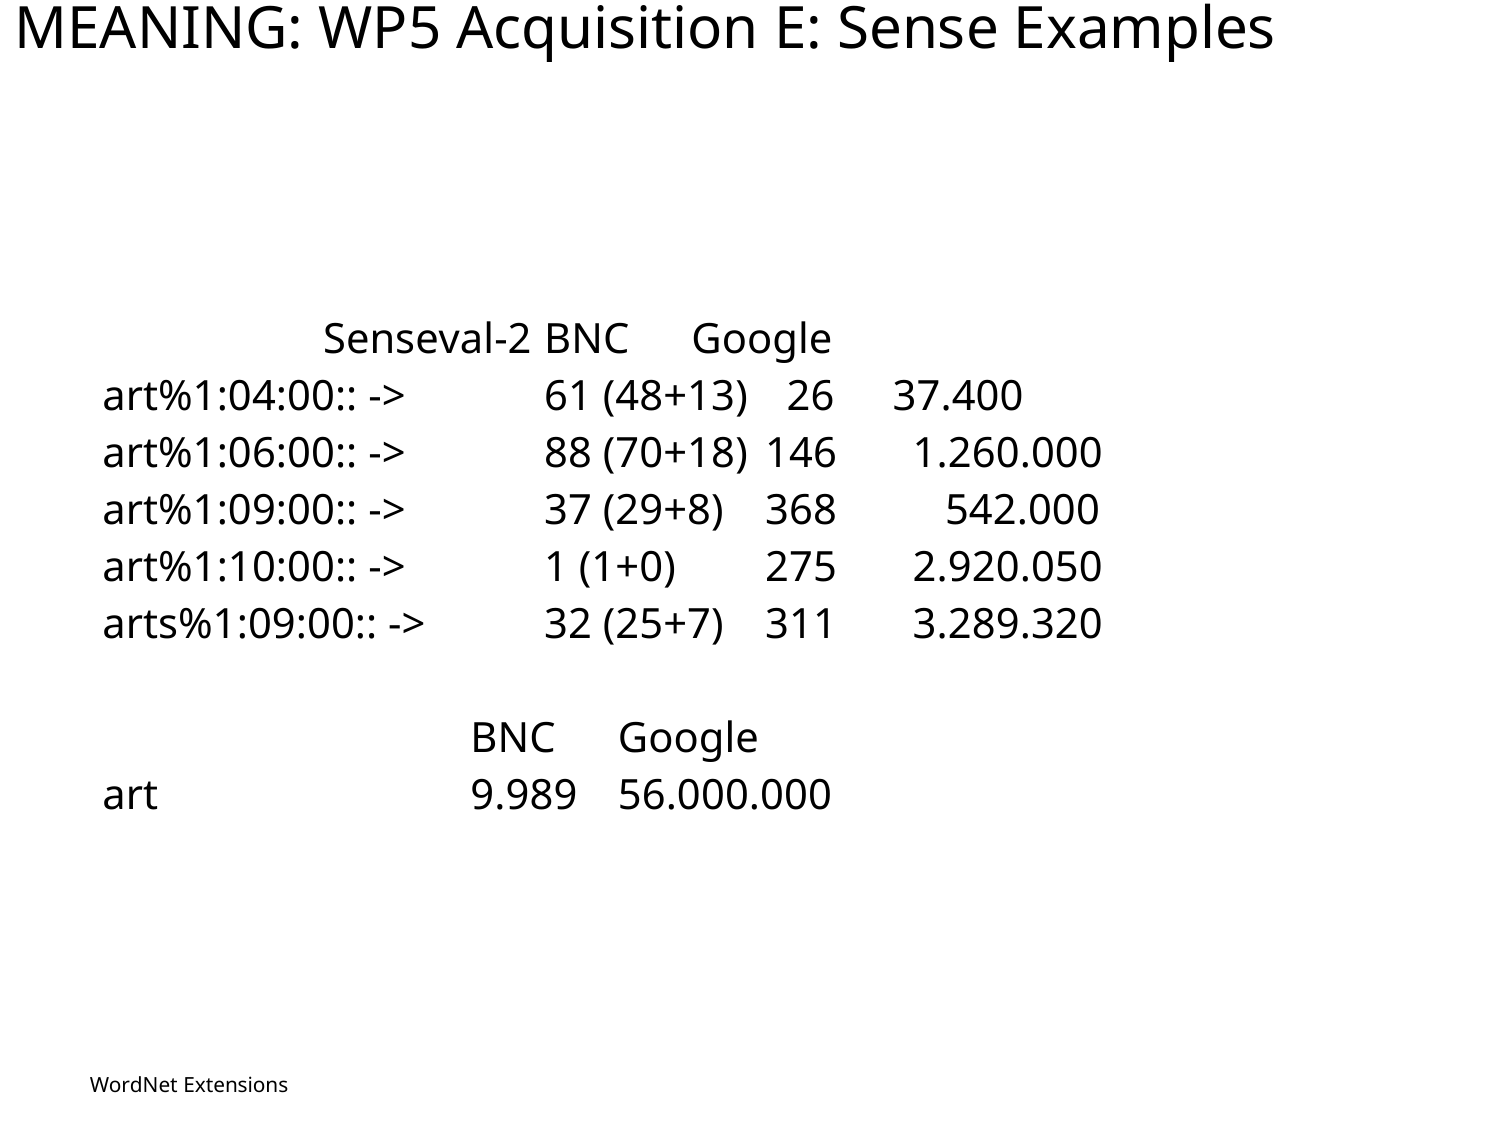

# MEANING: WP5 Acquisition E: Sense Examples
			Senseval-2	BNC	Google
art%1:04:00:: -> 	61 (48+13)	 26	 37.400
art%1:06:00:: -> 	88 (70+18)	146 	1.260.000
art%1:09:00:: -> 	37 (29+8)	368 	 542.000
art%1:10:00:: -> 	1 (1+0)		275 	2.920.050
arts%1:09:00:: -> 	32 (25+7)	311 	3.289.320
					BNC	Google
art					9.989	56.000.000